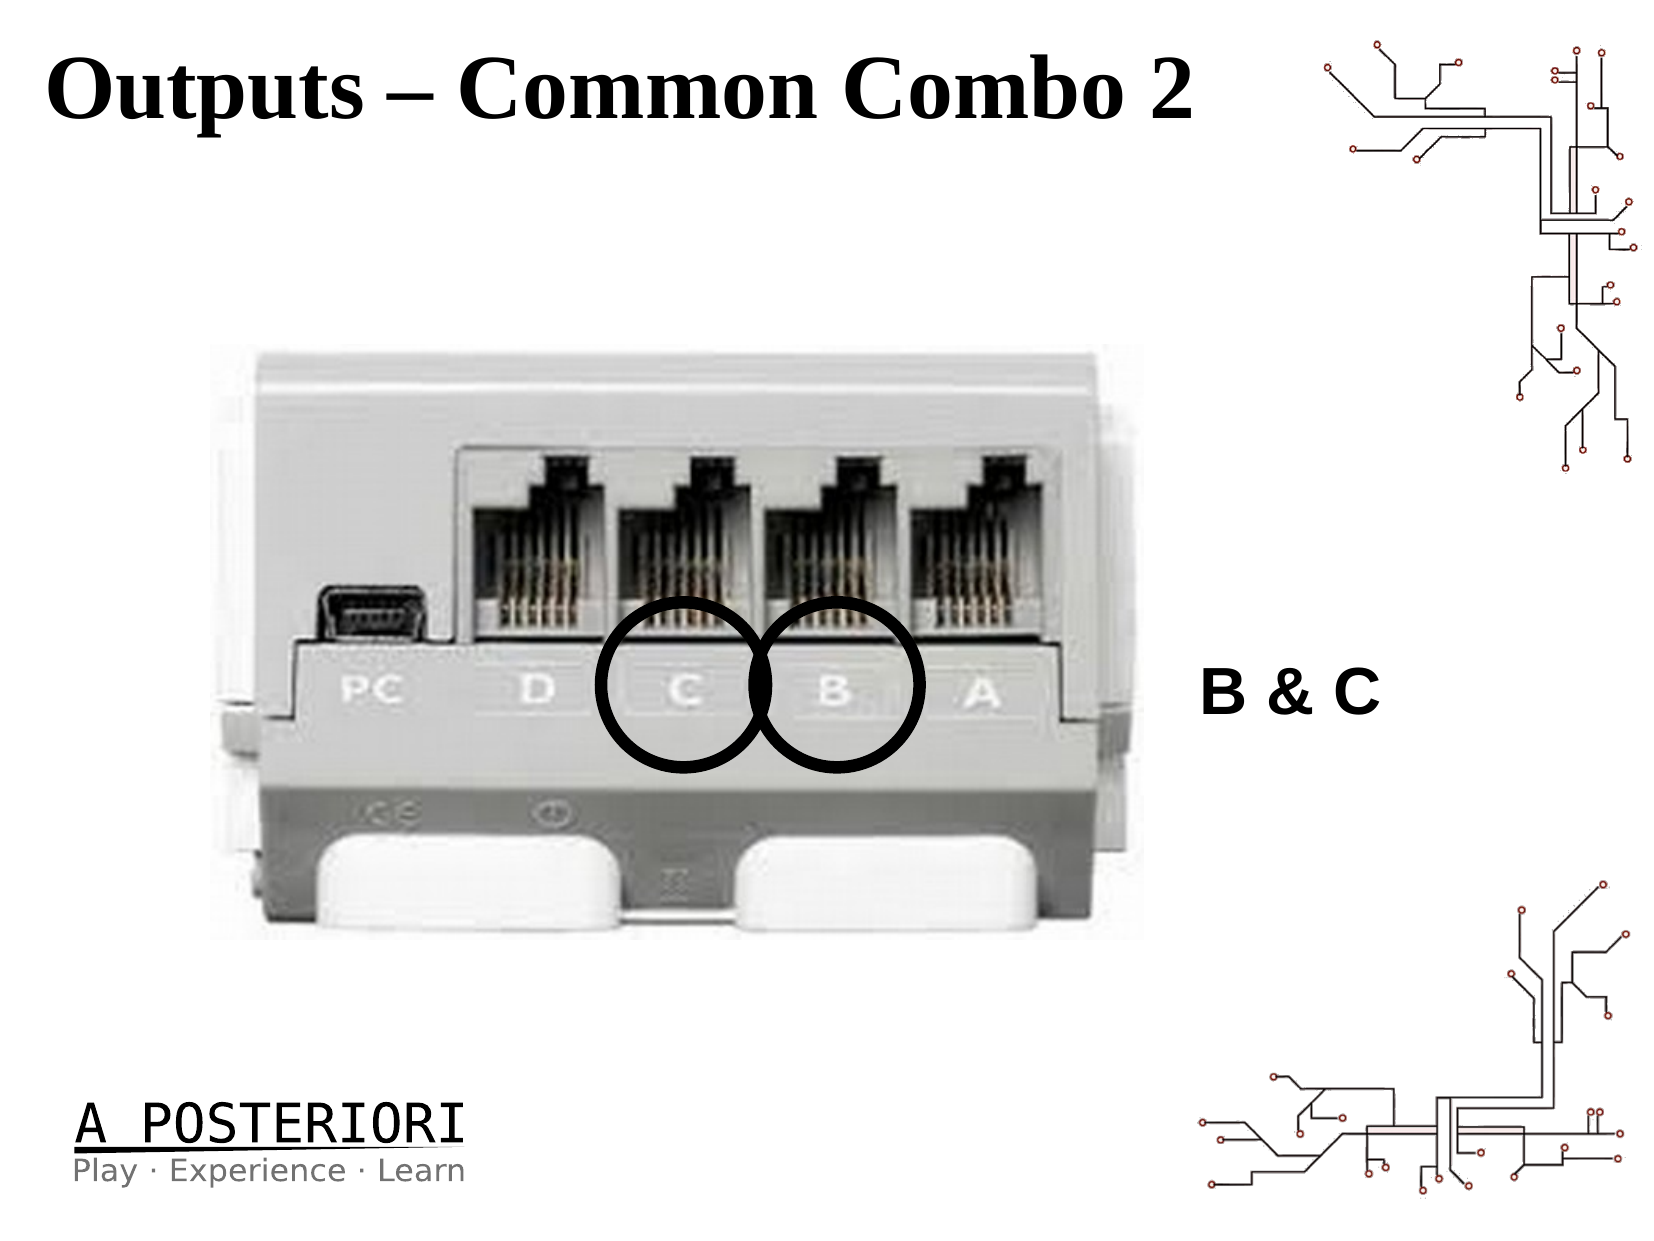

# Outputs – Common Combo 2
B & C